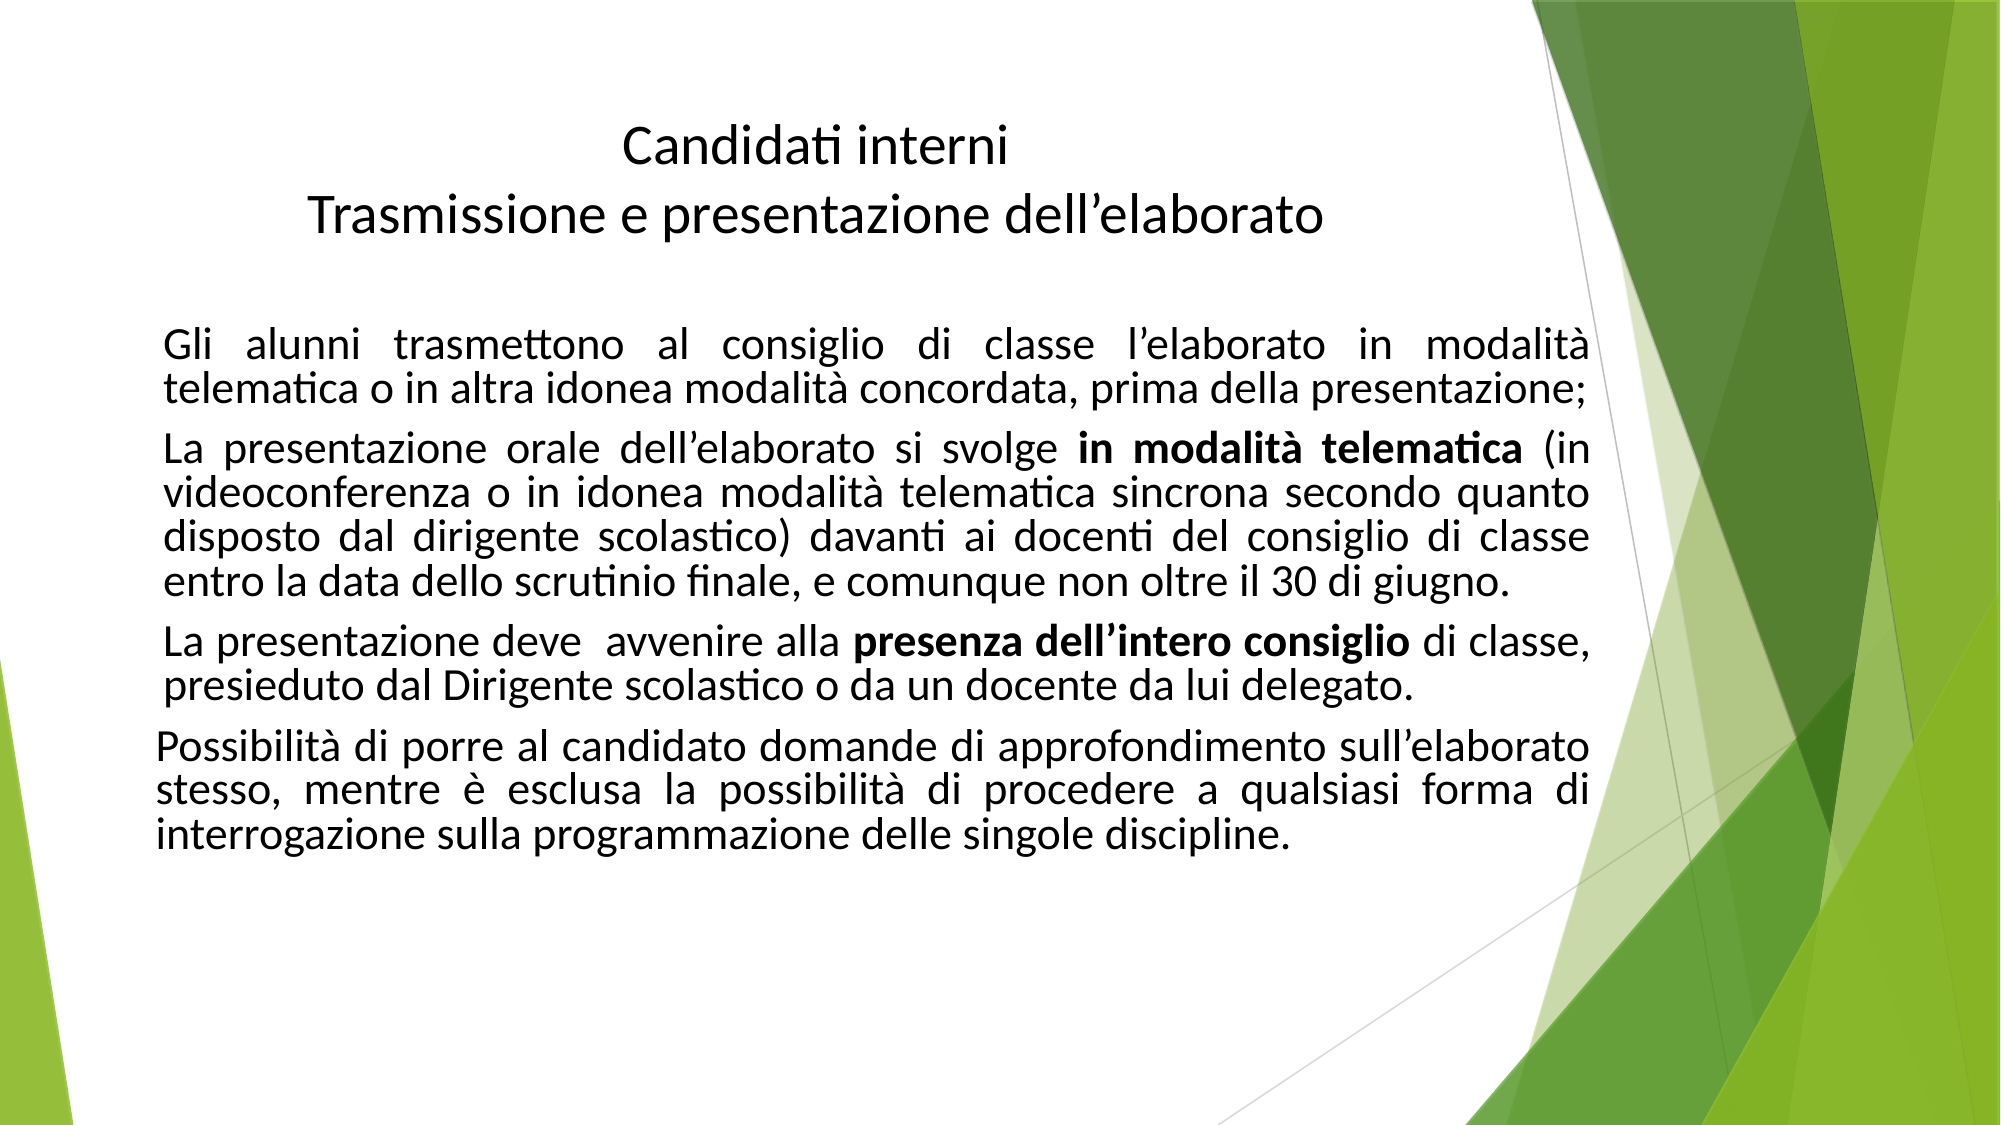

# Candidati interni Trasmissione e presentazione dell’elaborato
Gli alunni trasmettono al consiglio di classe l’elaborato in modalità telematica o in altra idonea modalità concordata, prima della presentazione;
La presentazione orale dell’elaborato si svolge in modalità telematica (in videoconferenza o in idonea modalità telematica sincrona secondo quanto disposto dal dirigente scolastico) davanti ai docenti del consiglio di classe entro la data dello scrutinio finale, e comunque non oltre il 30 di giugno.
La presentazione deve avvenire alla presenza dell’intero consiglio di classe, presieduto dal Dirigente scolastico o da un docente da lui delegato.
Possibilità di porre al candidato domande di approfondimento sull’elaborato stesso, mentre è esclusa la possibilità di procedere a qualsiasi forma di interrogazione sulla programmazione delle singole discipline.